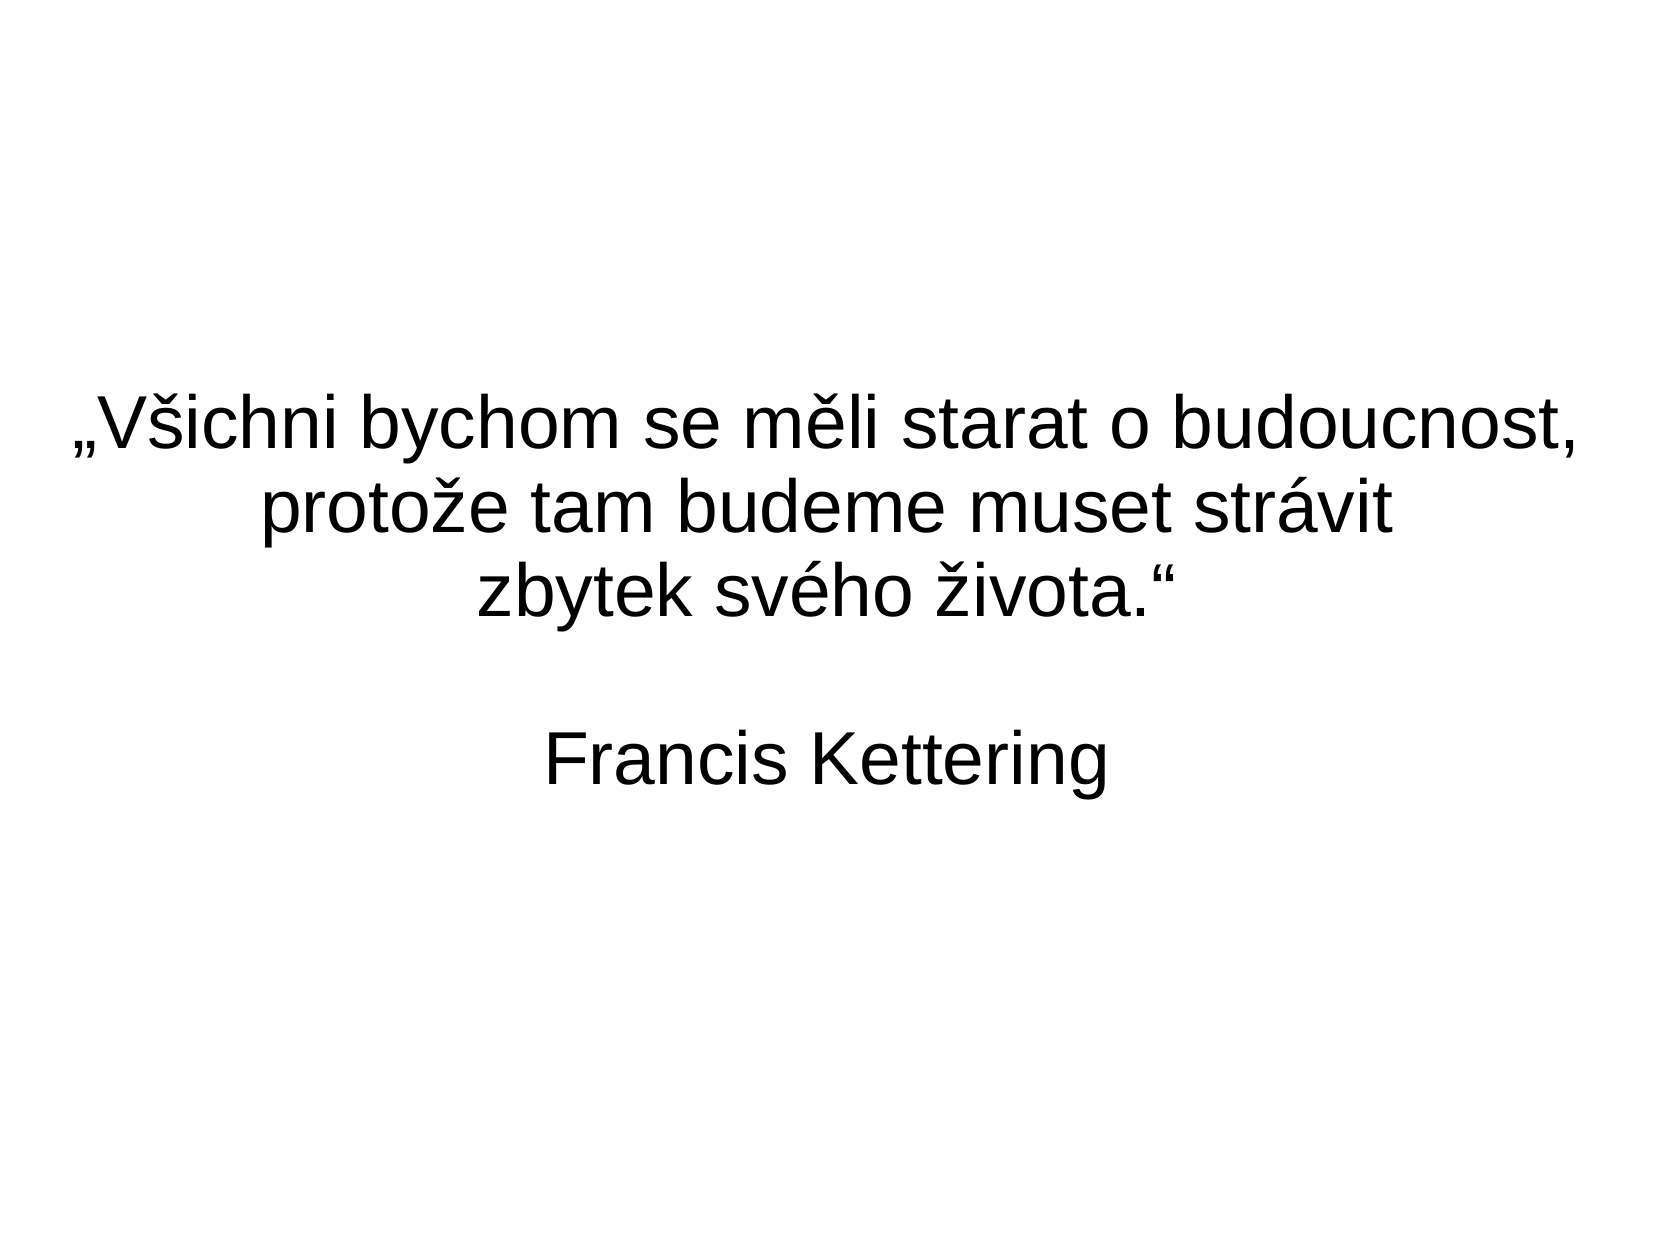

# „Všichni bychom se měli starat o budoucnost, protože tam budeme muset strávit zbytek svého života.“ Francis Kettering